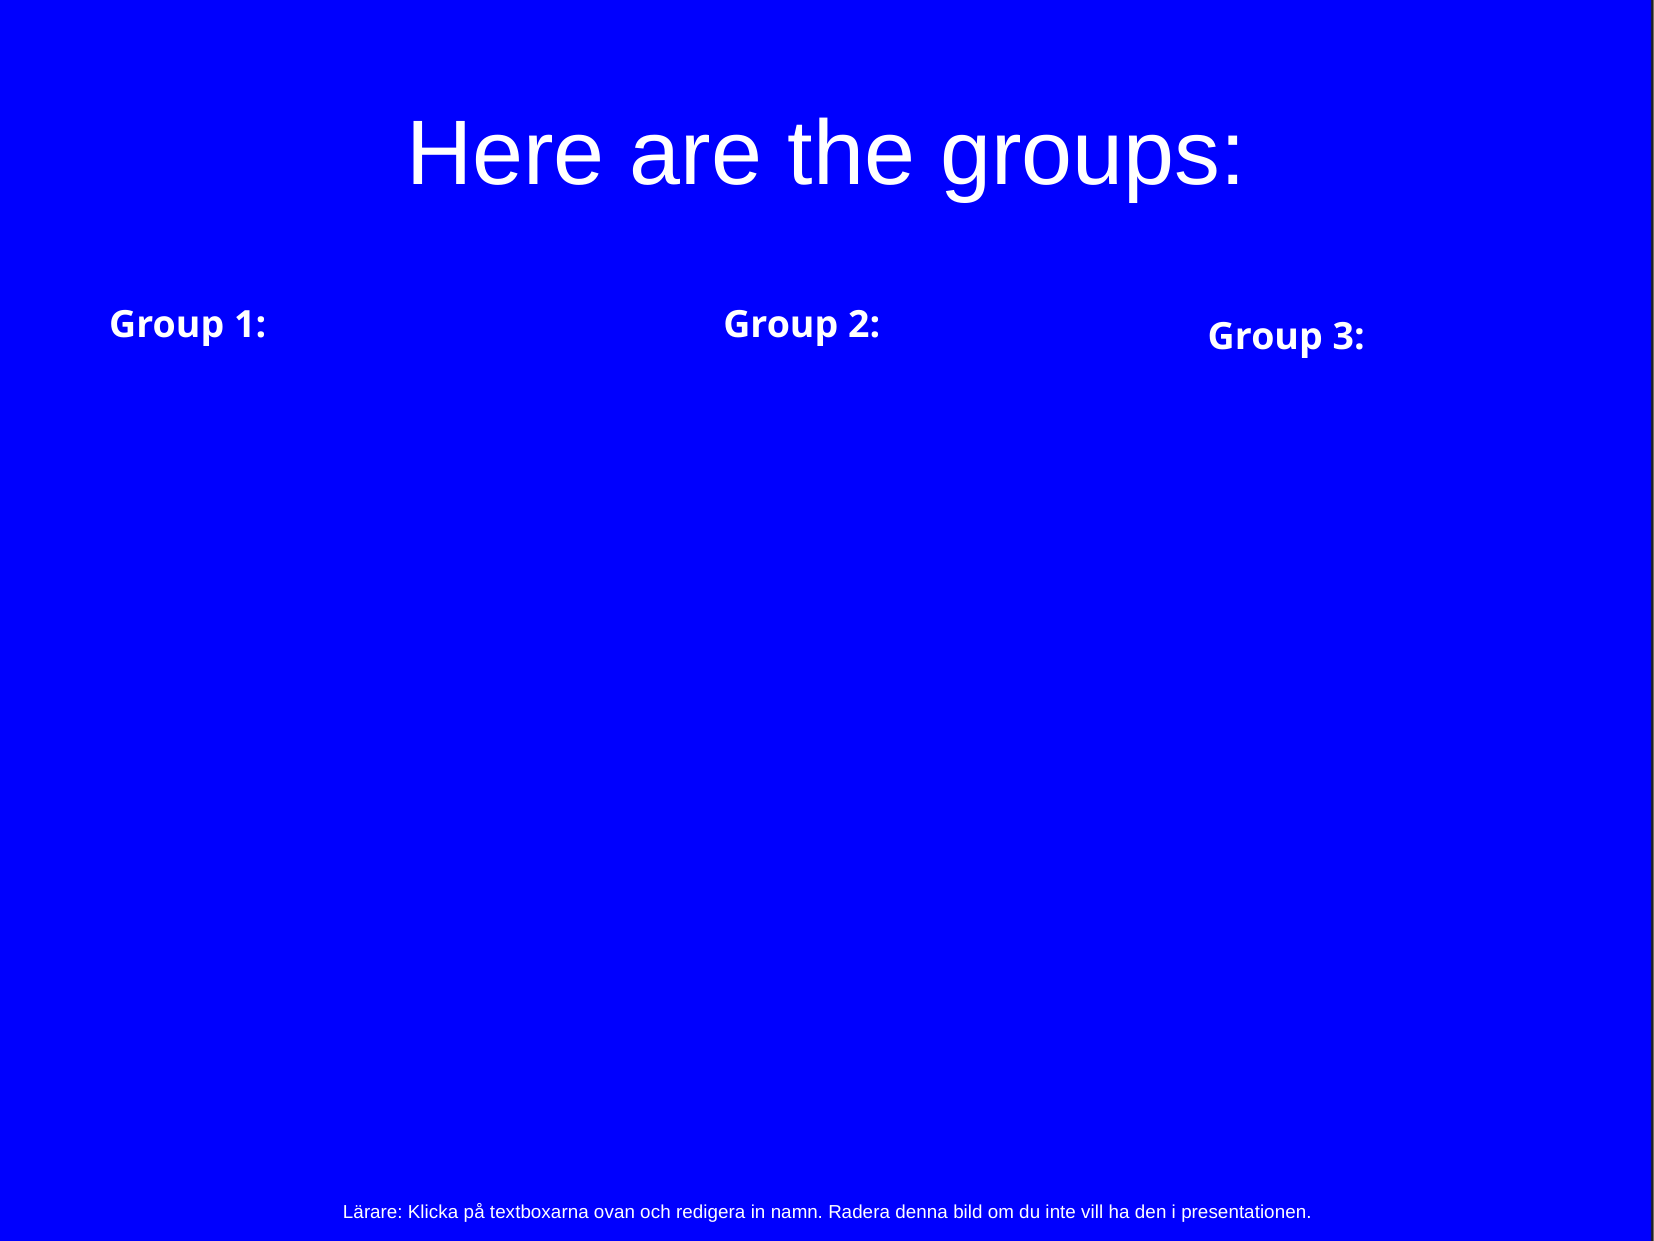

# Here are the groups:
Group 1:
Group 2:
Group 3:
Lärare: Klicka på textboxarna ovan och redigera in namn. Radera denna bild om du inte vill ha den i presentationen.